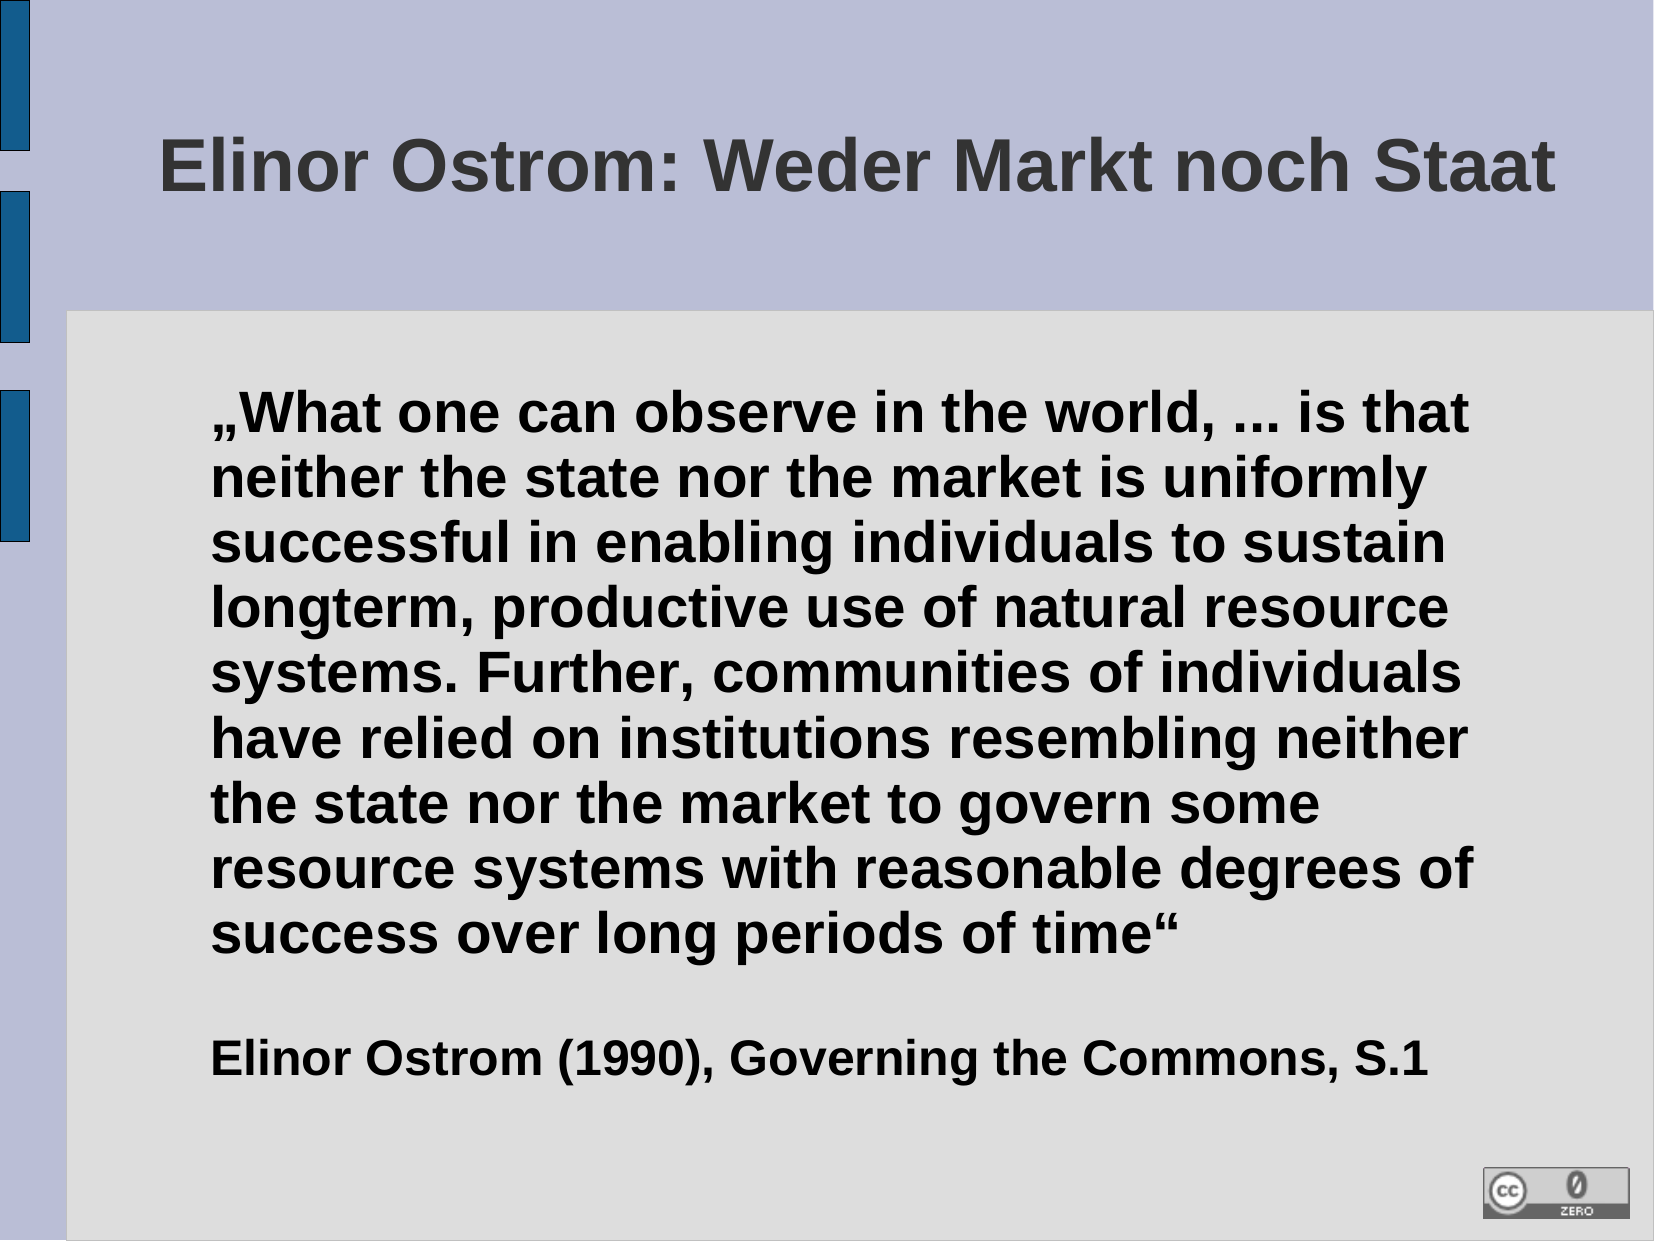

# Elinor Ostrom: Weder Markt noch Staat
„What one can observe in the world, ... is that neither the state nor the market is uniformly successful in enabling individuals to sustain longterm, productive use of natural resource systems. Further, communities of individuals have relied on institutions resembling neither the state nor the market to govern some resource systems with reasonable degrees of success over long periods of time“
Elinor Ostrom (1990), Governing the Commons, S.1